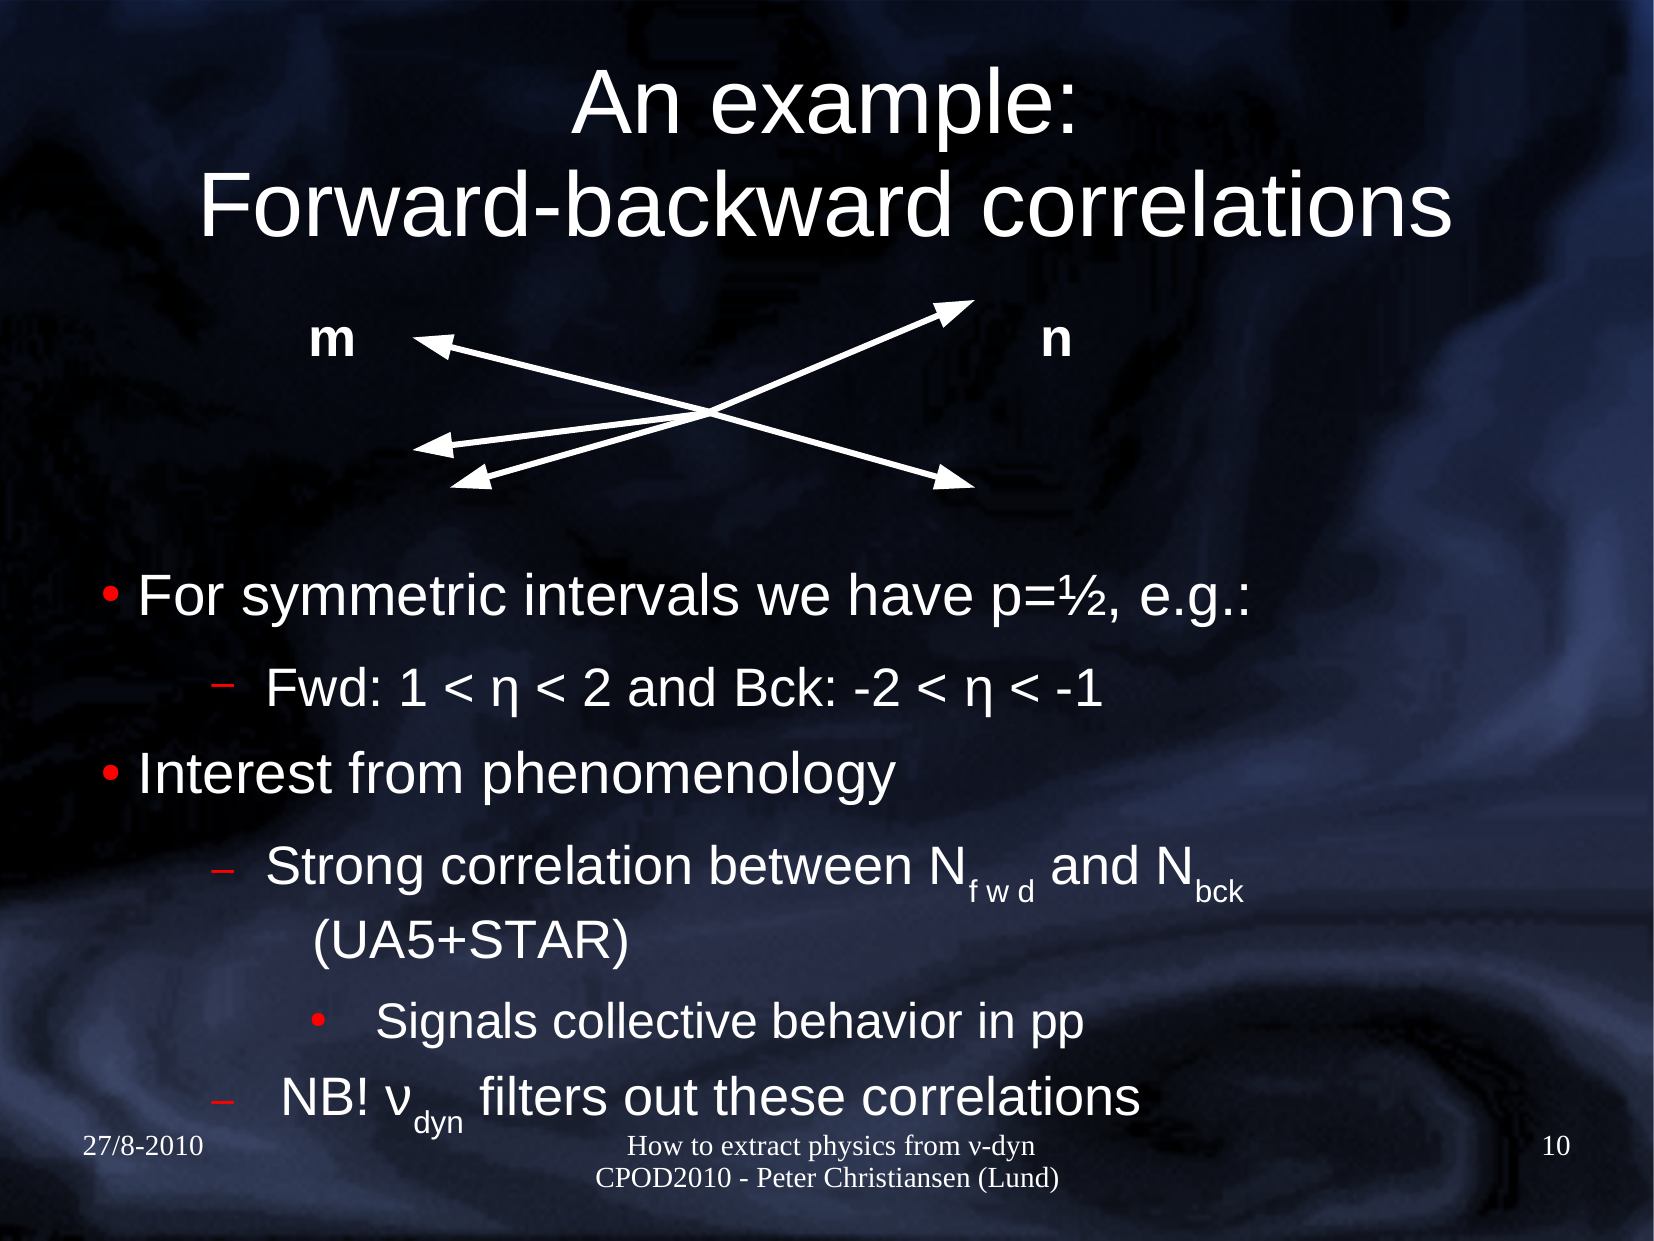

An example:
Forward-backward correlations
m
n
# For symmetric intervals we have p=½, e.g.:
Fwd: 1 < η < 2 and Bck: -2 < η < -1
Interest from phenomenology
Strong correlation between Nf w d and Nbck (UA5+STAR)
Signals collective behavior in pp
 NB! νdyn filters out these correlations
27/8-2010
10